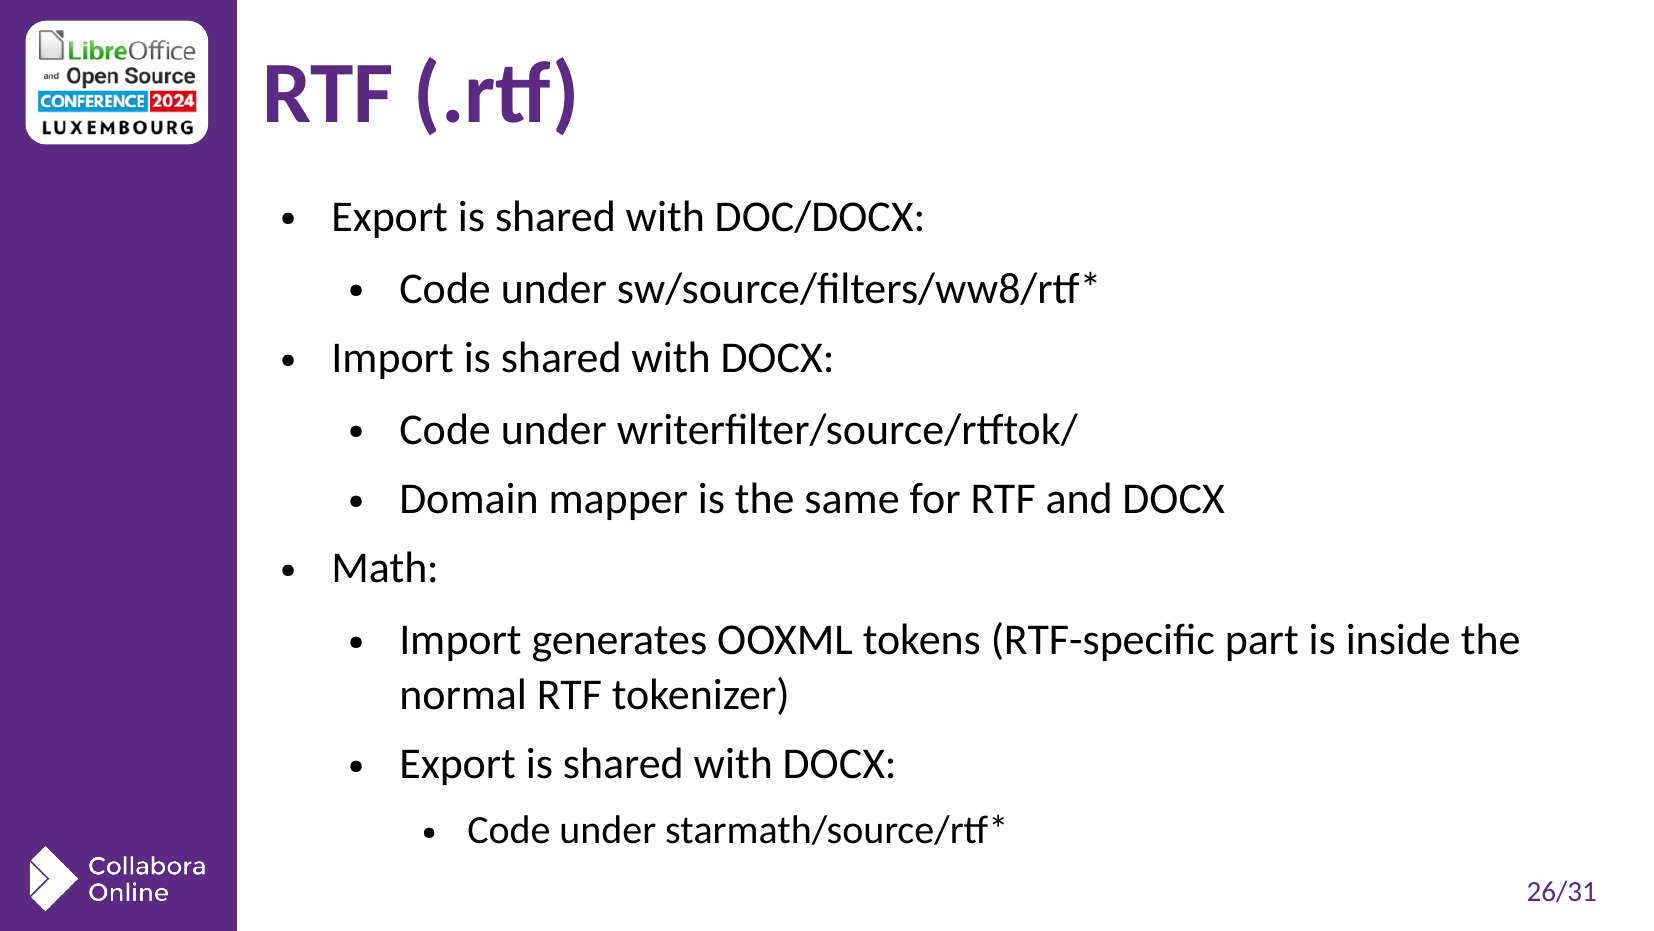

# RTF (.rtf)
Export is shared with DOC/DOCX:
Code under sw/source/filters/ww8/rtf*
Import is shared with DOCX:
Code under writerfilter/source/rtftok/
Domain mapper is the same for RTF and DOCX
Math:
Import generates OOXML tokens (RTF-specific part is inside the normal RTF tokenizer)
Export is shared with DOCX:
Code under starmath/source/rtf*
26